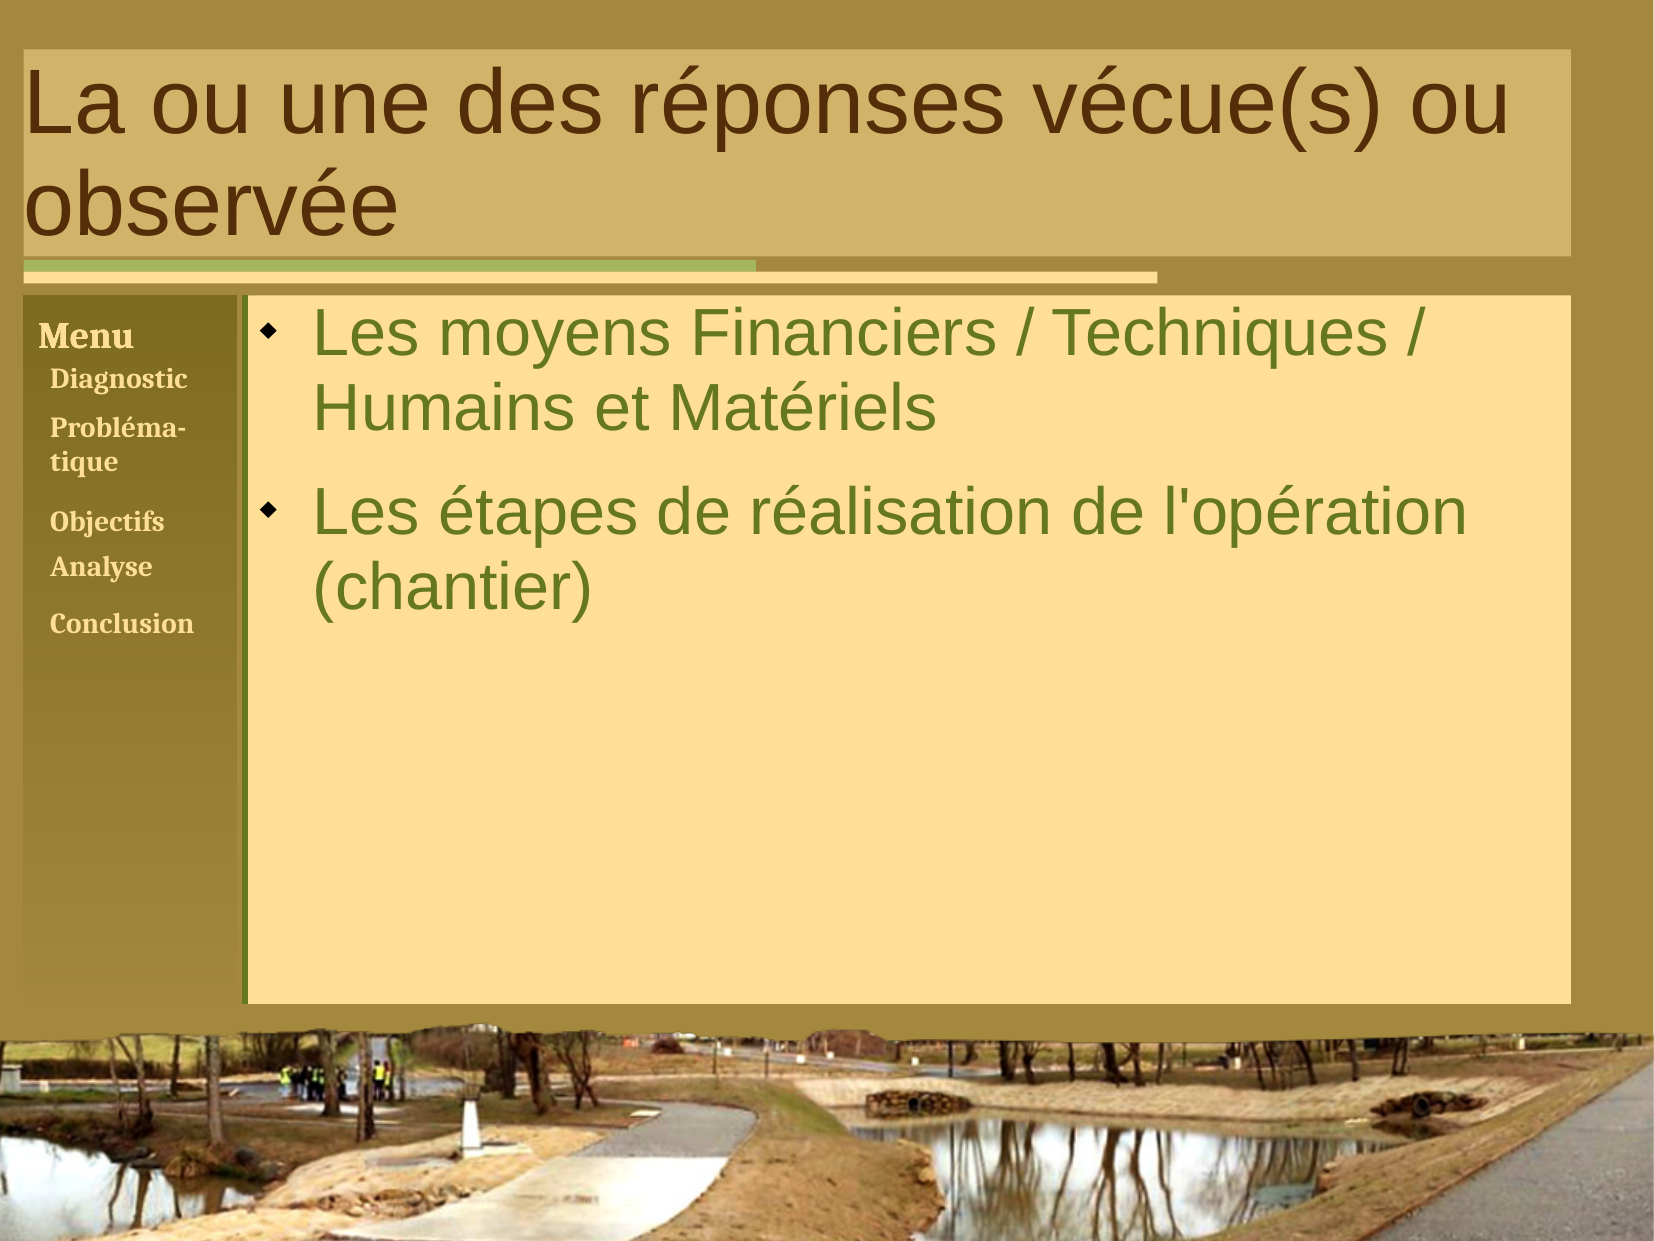

# La ou une des réponses vécue(s) ou observée
Les moyens Financiers / Techniques / Humains et Matériels
Les étapes de réalisation de l'opération (chantier)